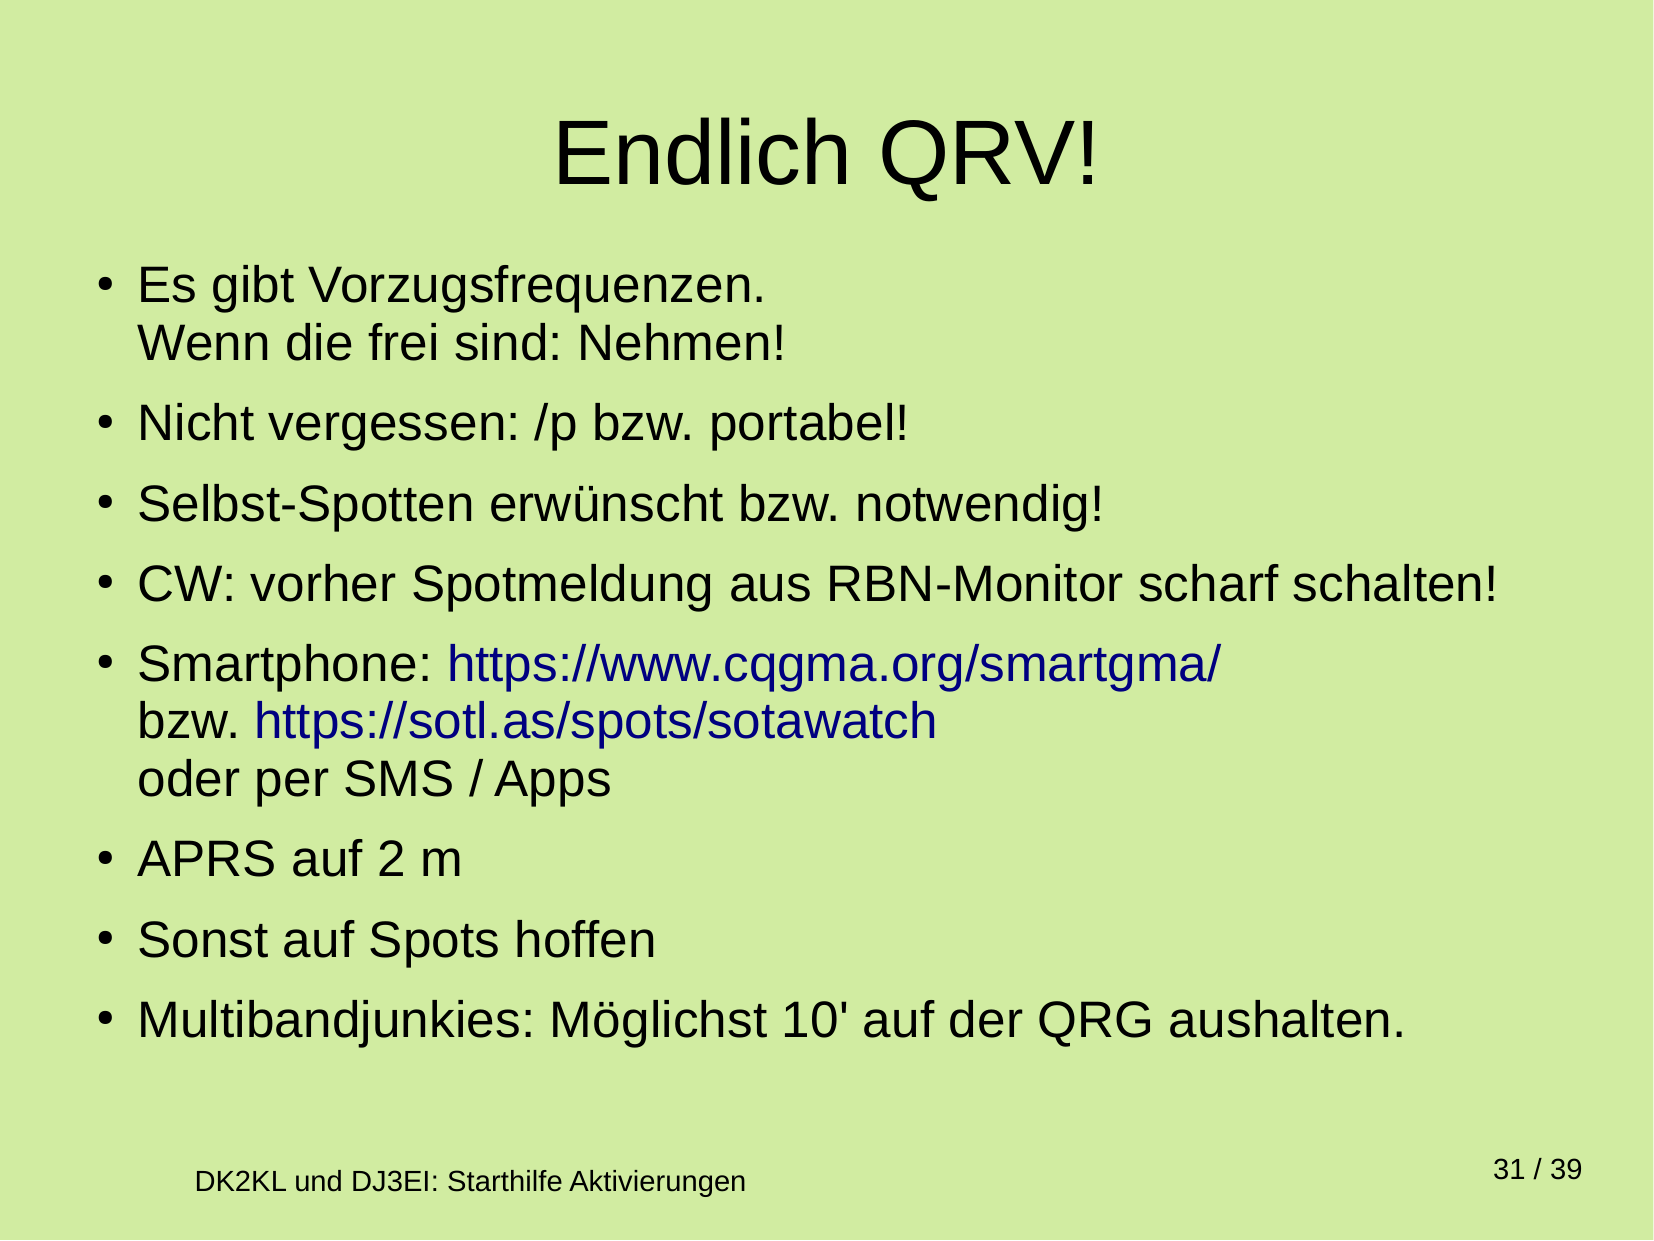

# Endlich QRV!
Es gibt Vorzugsfrequenzen.
Wenn die frei sind: Nehmen!
Nicht vergessen: /p bzw. portabel!
Selbst-Spotten erwünscht bzw. notwendig!
CW: vorher Spotmeldung aus RBN-Monitor scharf schalten!
Smartphone: https://www.cqgma.org/smartgma/
bzw. https://sotl.as/spots/sotawatch
oder per SMS / Apps
APRS auf 2 m
Sonst auf Spots hoffen
Multibandjunkies: Möglichst 10' auf der QRG aushalten.